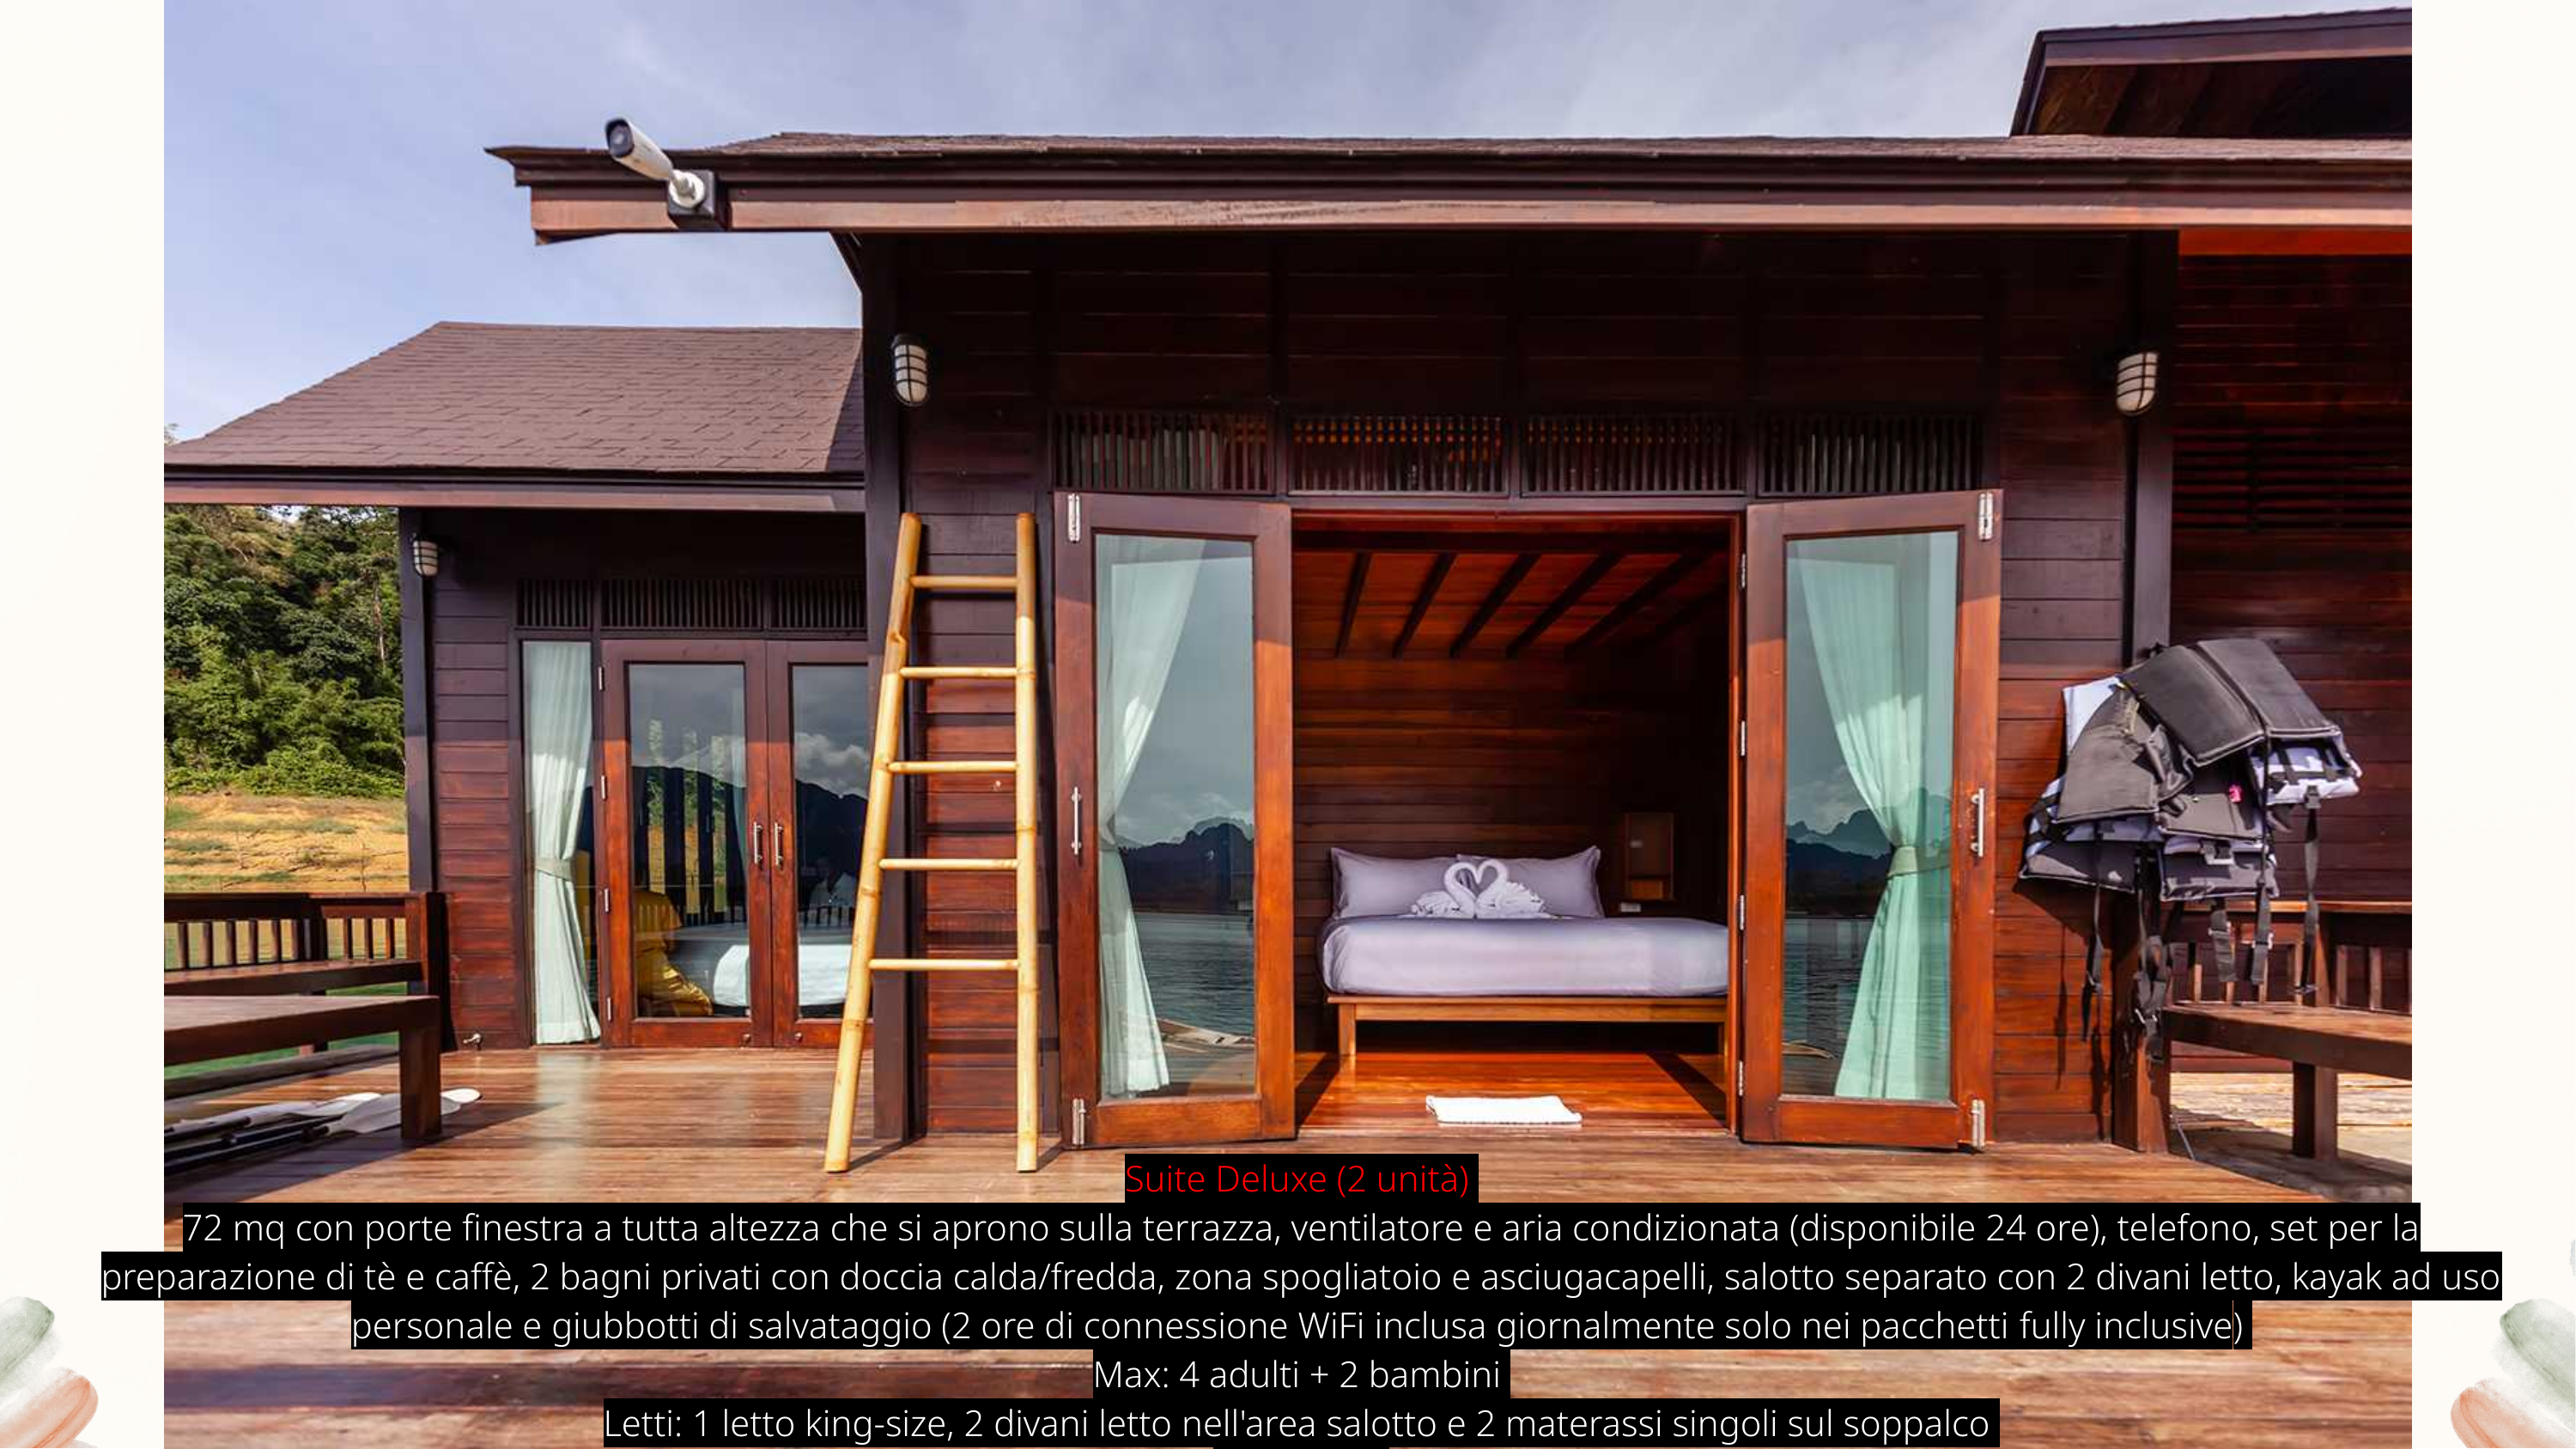

Suite Deluxe (2 unità)
72 mq con porte finestra a tutta altezza che si aprono sulla terrazza, ventilatore e aria condizionata (disponibile 24 ore), telefono, set per la preparazione di tè e caffè, 2 bagni privati con doccia calda/fredda, zona spogliatoio e asciugacapelli, salotto separato con 2 divani letto, kayak ad uso personale e giubbotti di salvataggio (2 ore di connessione WiFi inclusa giornalmente solo nei pacchetti fully inclusive)
Max: 4 adulti + 2 bambini
Letti: 1 letto king-size, 2 divani letto nell'area salotto e 2 materassi singoli sul soppalco
Vista: Lago